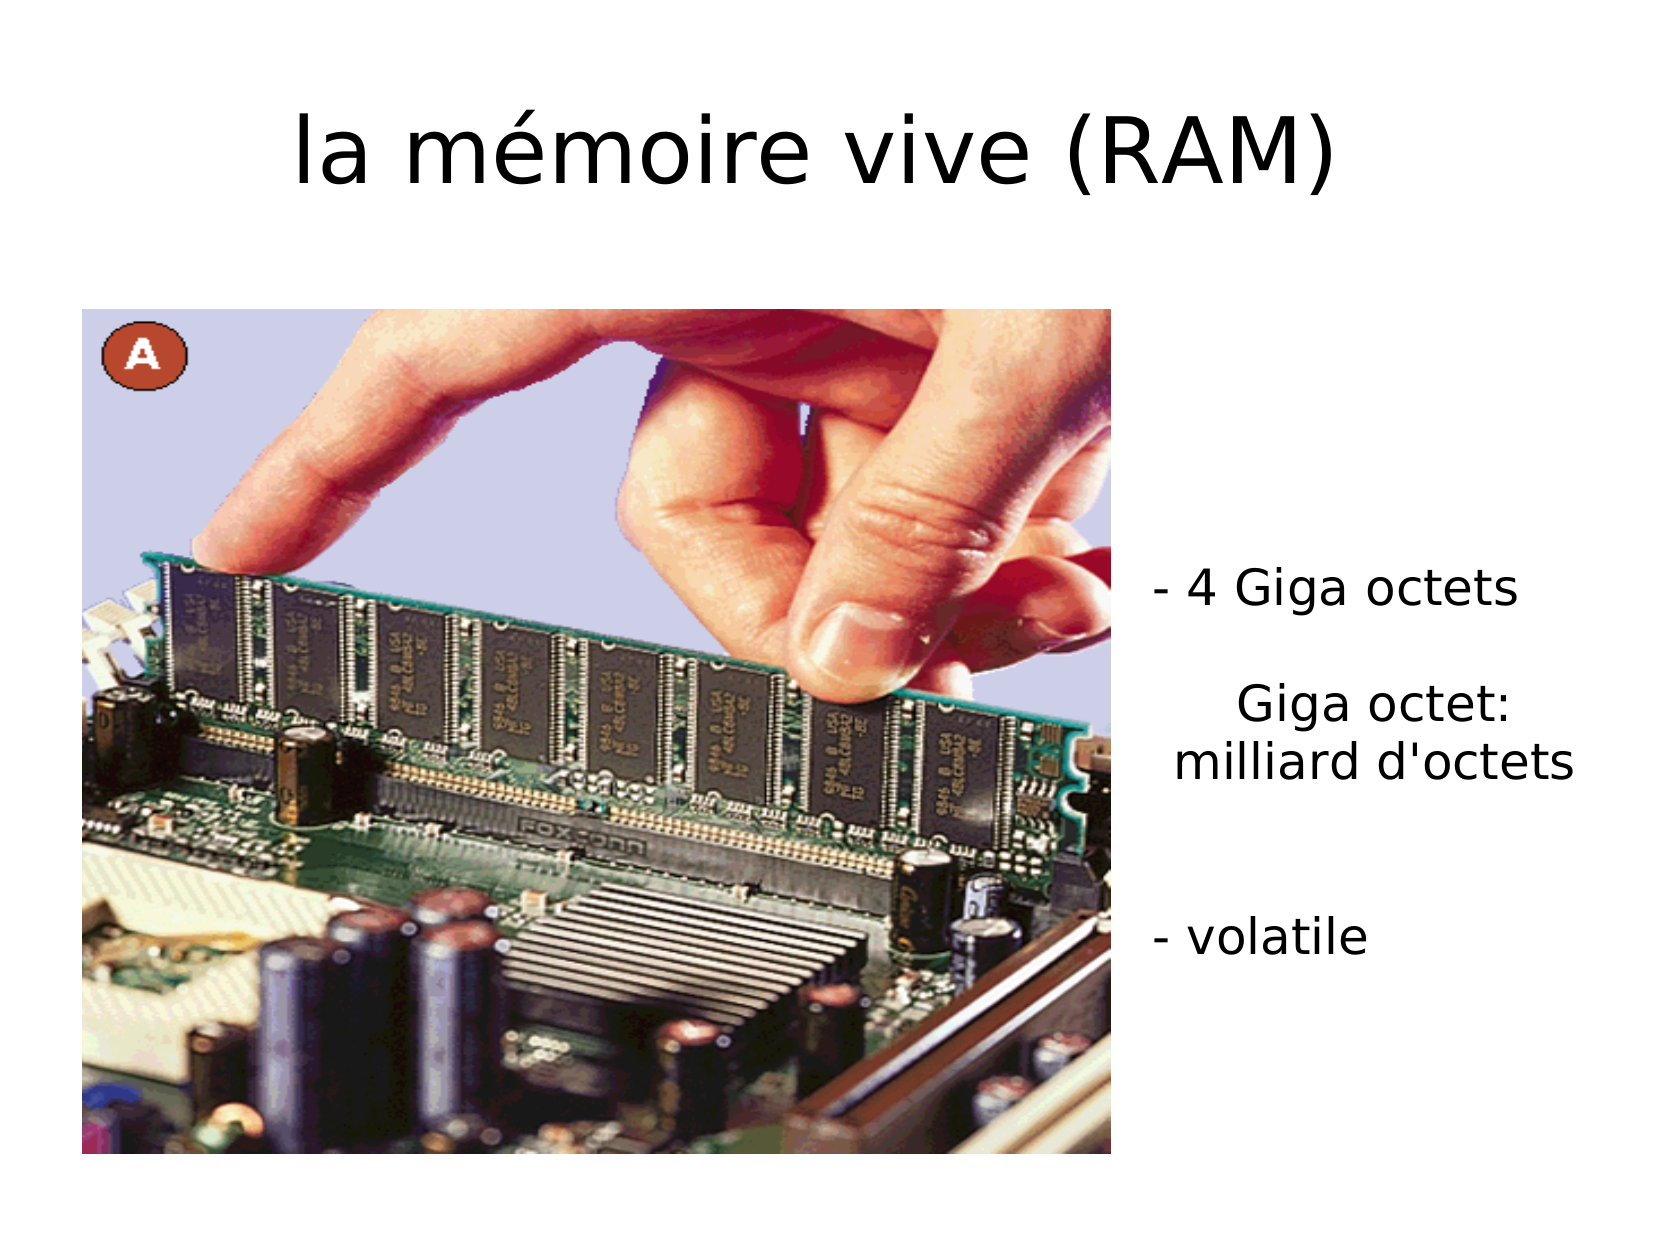

# la mémoire vive (RAM)
- 4 Giga octets
Giga octet:
milliard d'octets
- volatile